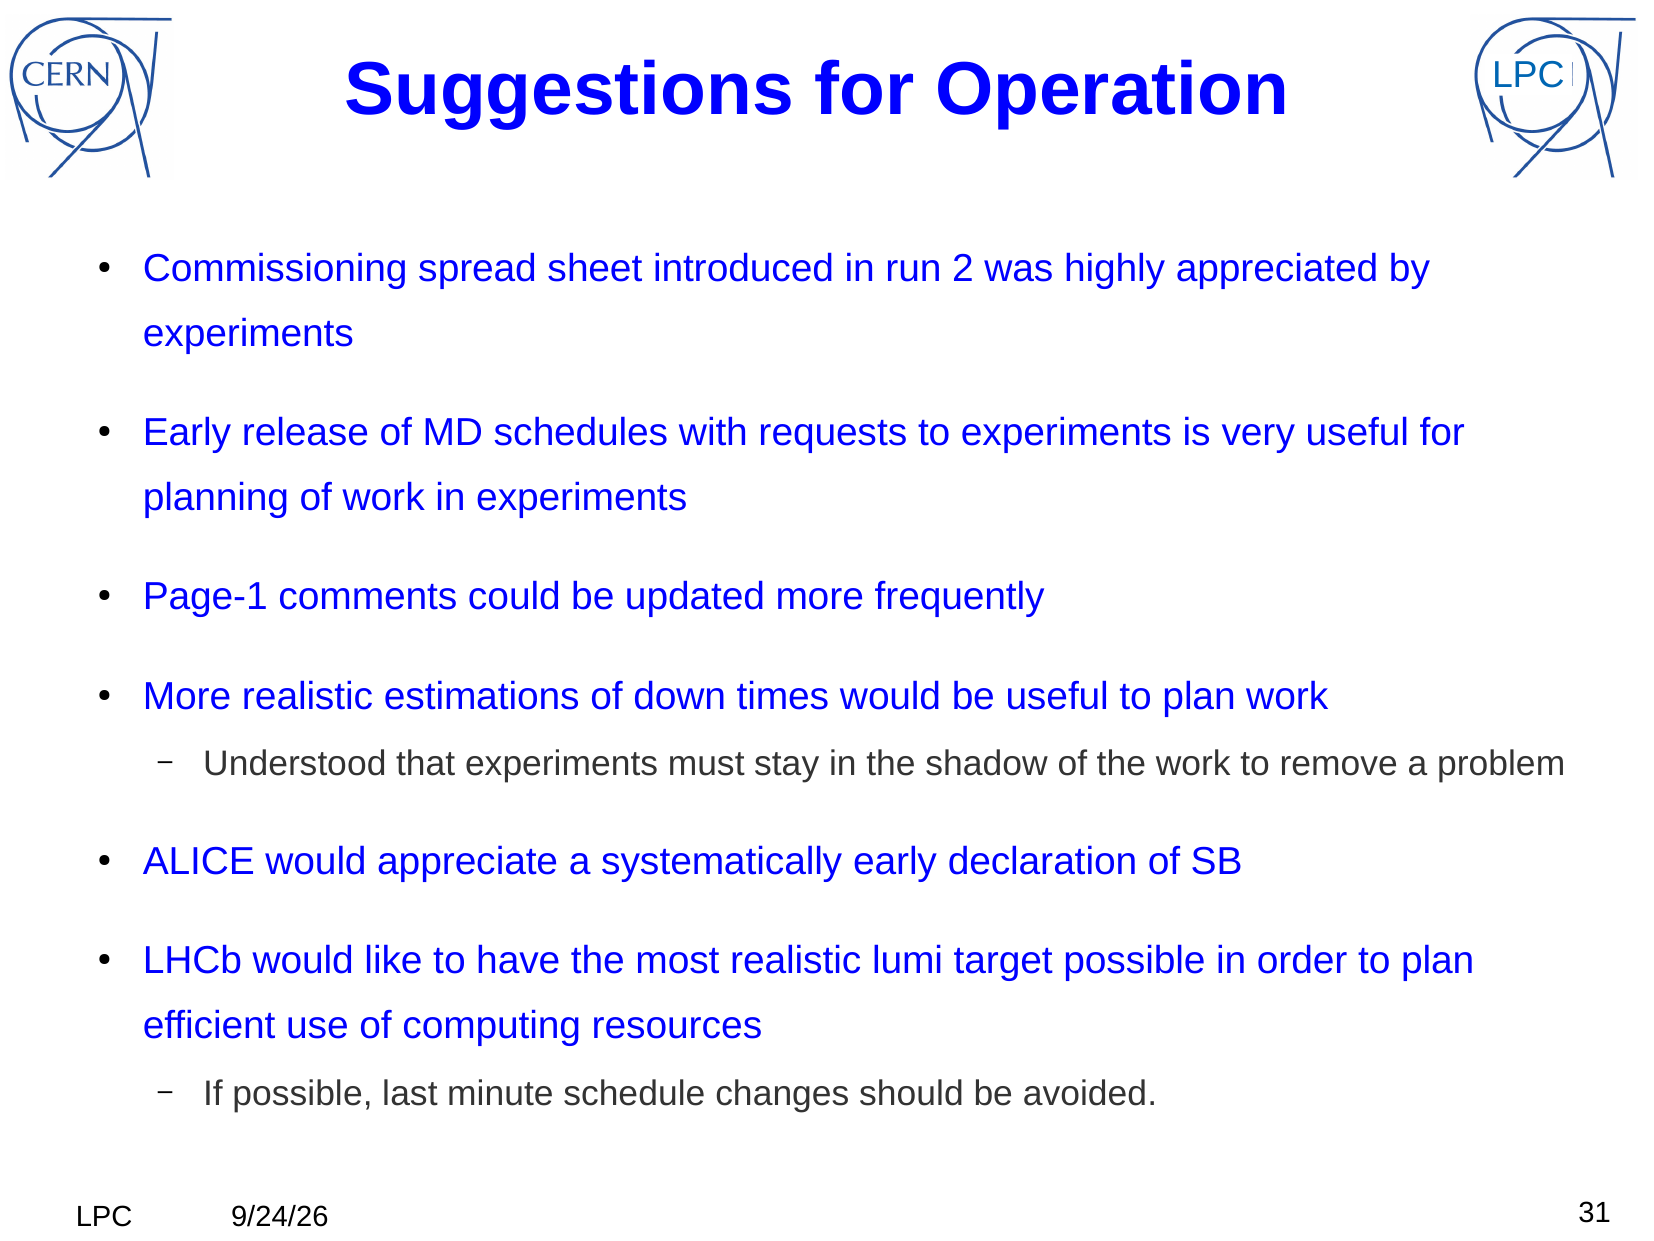

# Suggestions for Operation
Commissioning spread sheet introduced in run 2 was highly appreciated by experiments
Early release of MD schedules with requests to experiments is very useful for planning of work in experiments
Page-1 comments could be updated more frequently
More realistic estimations of down times would be useful to plan work
Understood that experiments must stay in the shadow of the work to remove a problem
ALICE would appreciate a systematically early declaration of SB
LHCb would like to have the most realistic lumi target possible in order to plan efficient use of computing resources
If possible, last minute schedule changes should be avoided.